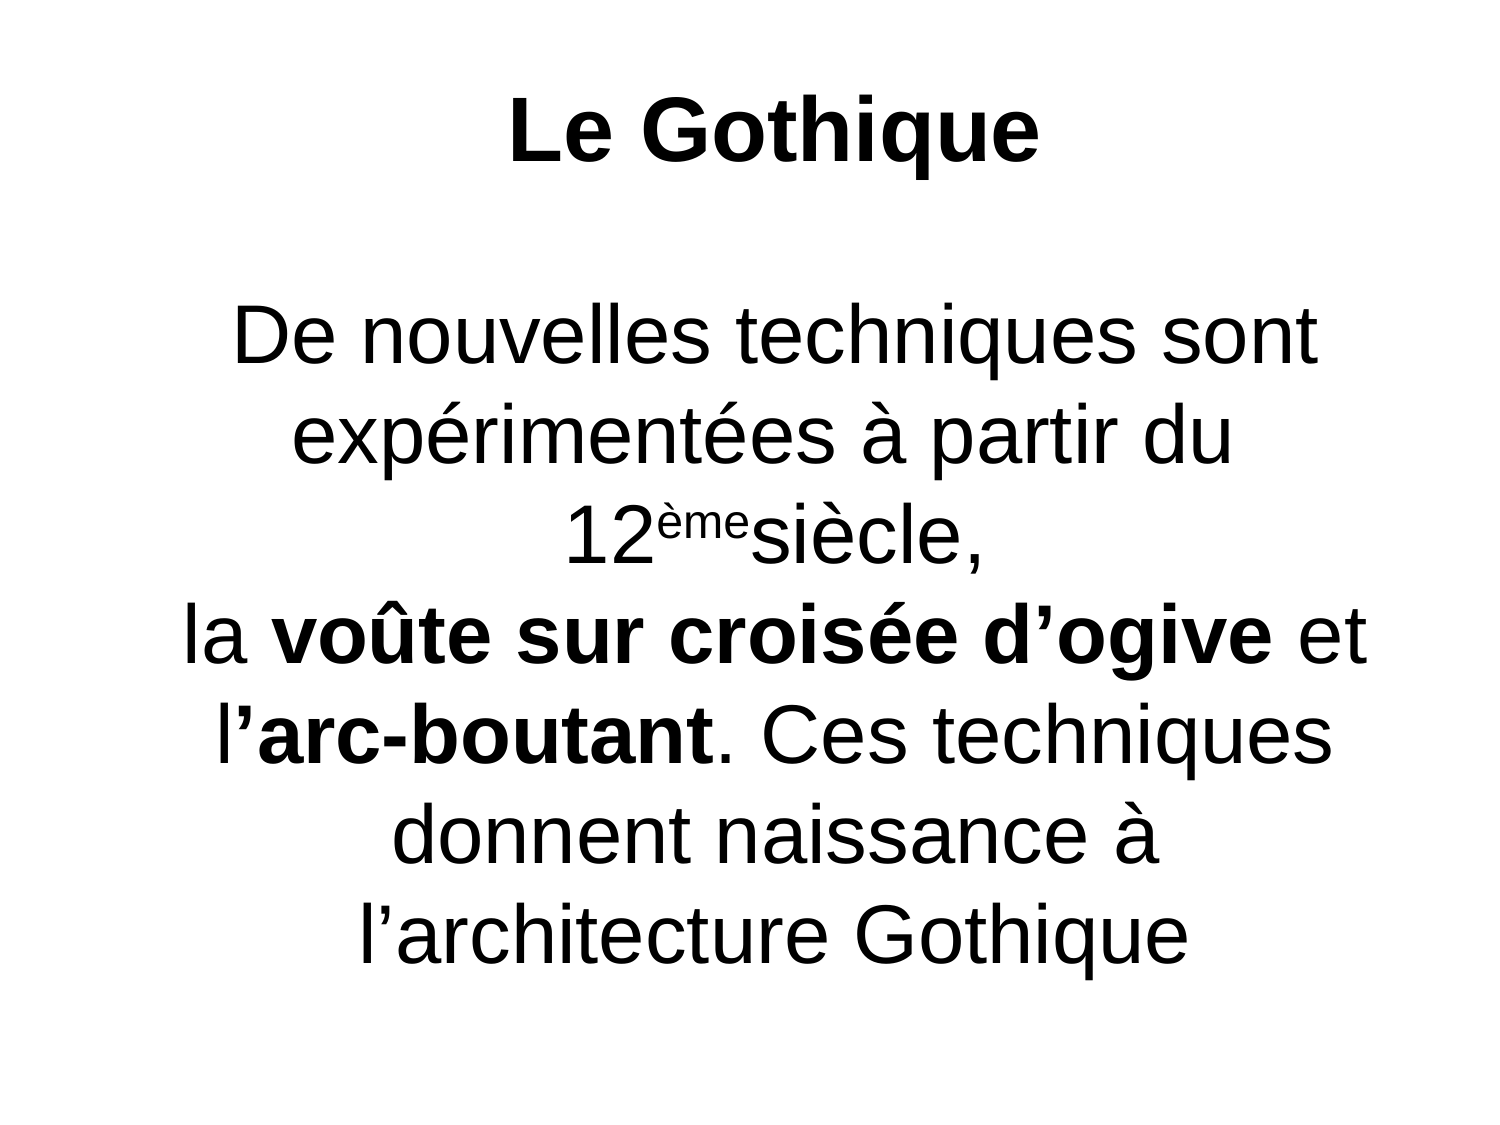

# Le Gothique De nouvelles techniques sont expérimentées à partir du 12èmesiècle, la voûte sur croisée d’ogive et l’arc-boutant. Ces techniques donnent naissance à l’architecture Gothique